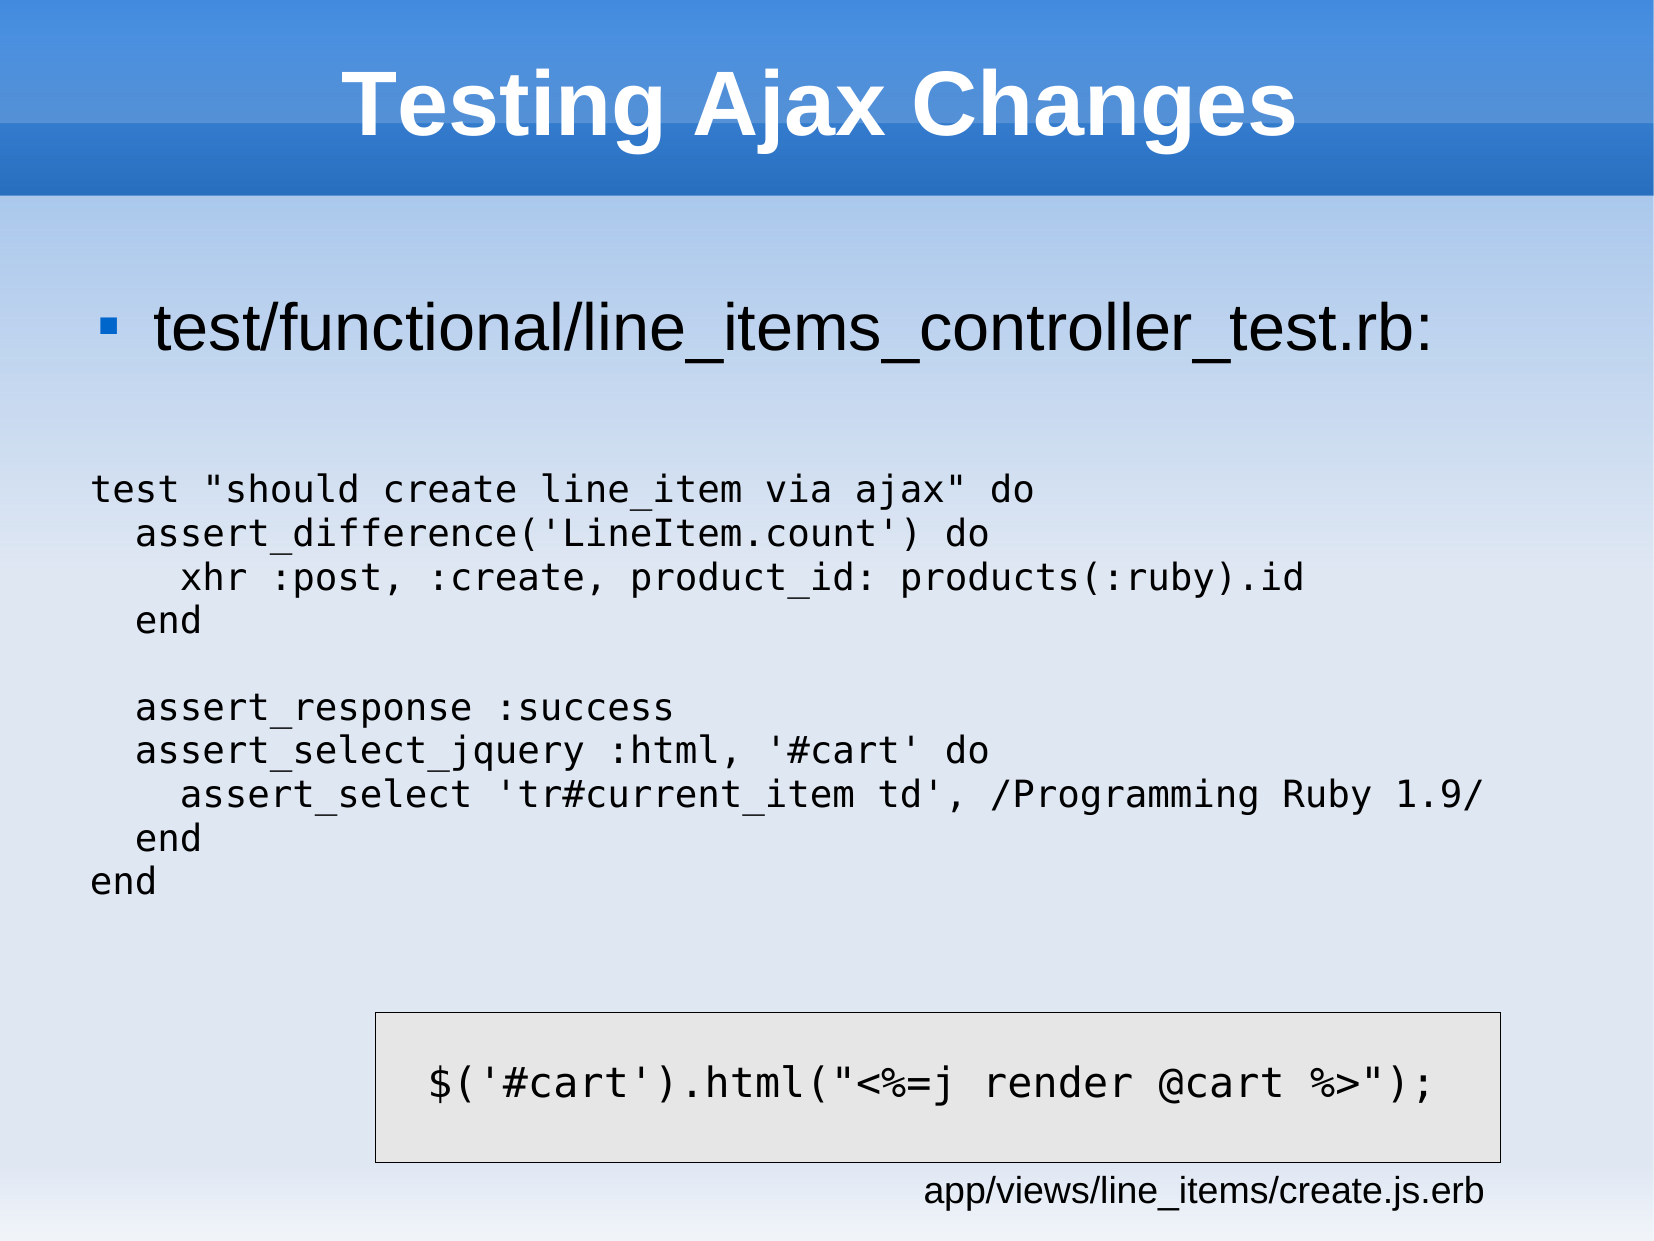

# Testing Ajax Changes
test/functional/line_items_controller_test.rb:
test "should create line_item via ajax" do
 assert_difference('LineItem.count') do
 xhr :post, :create, product_id: products(:ruby).id
 end
 assert_response :success
 assert_select_jquery :html, '#cart' do
 assert_select 'tr#current_item td', /Programming Ruby 1.9/
 end
end
$('#cart').html("<%=j render @cart %>");
app/views/line_items/create.js.erb